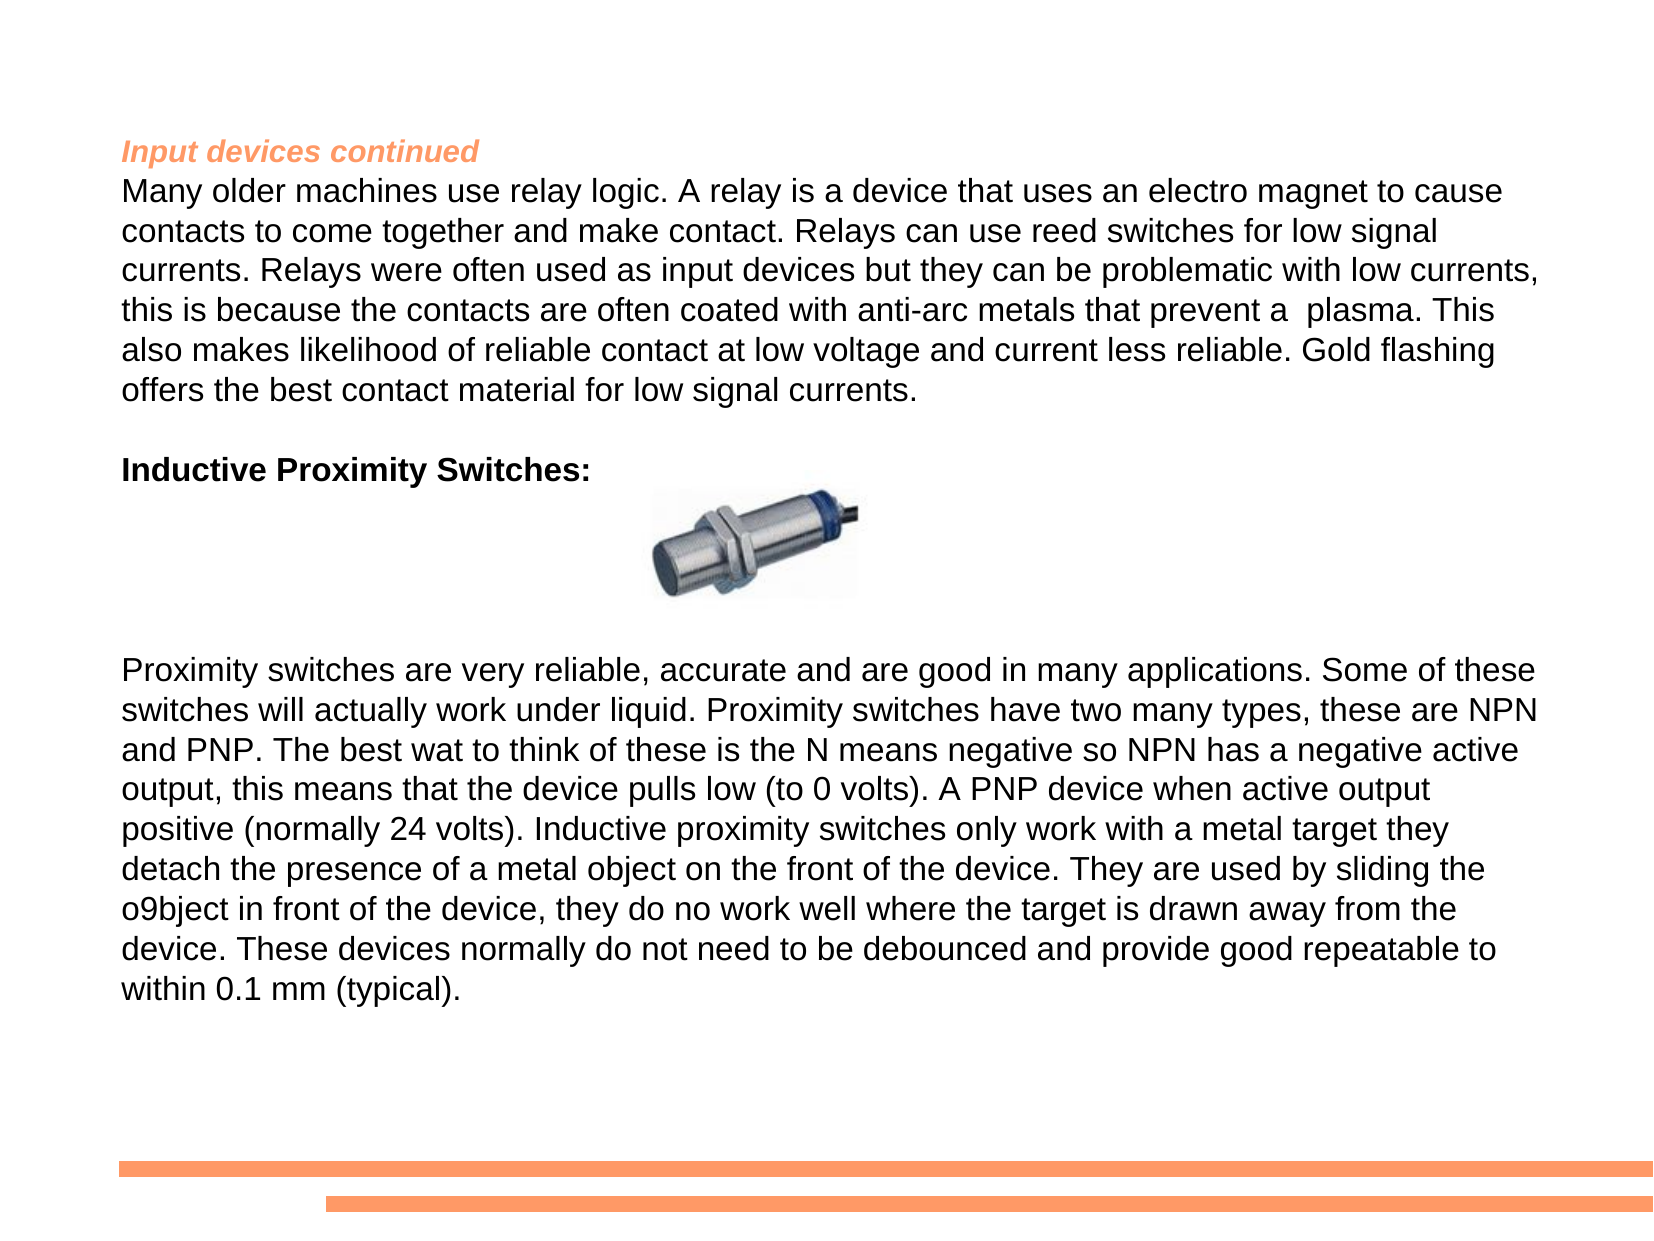

# Input devices continued
Many older machines use relay logic. A relay is a device that uses an electro magnet to cause contacts to come together and make contact. Relays can use reed switches for low signal currents. Relays were often used as input devices but they can be problematic with low currents, this is because the contacts are often coated with anti-arc metals that prevent a plasma. This also makes likelihood of reliable contact at low voltage and current less reliable. Gold flashing offers the best contact material for low signal currents.
Inductive Proximity Switches:
Proximity switches are very reliable, accurate and are good in many applications. Some of these switches will actually work under liquid. Proximity switches have two many types, these are NPN and PNP. The best wat to think of these is the N means negative so NPN has a negative active output, this means that the device pulls low (to 0 volts). A PNP device when active output positive (normally 24 volts). Inductive proximity switches only work with a metal target they detach the presence of a metal object on the front of the device. They are used by sliding the o9bject in front of the device, they do no work well where the target is drawn away from the device. These devices normally do not need to be debounced and provide good repeatable to within 0.1 mm (typical).